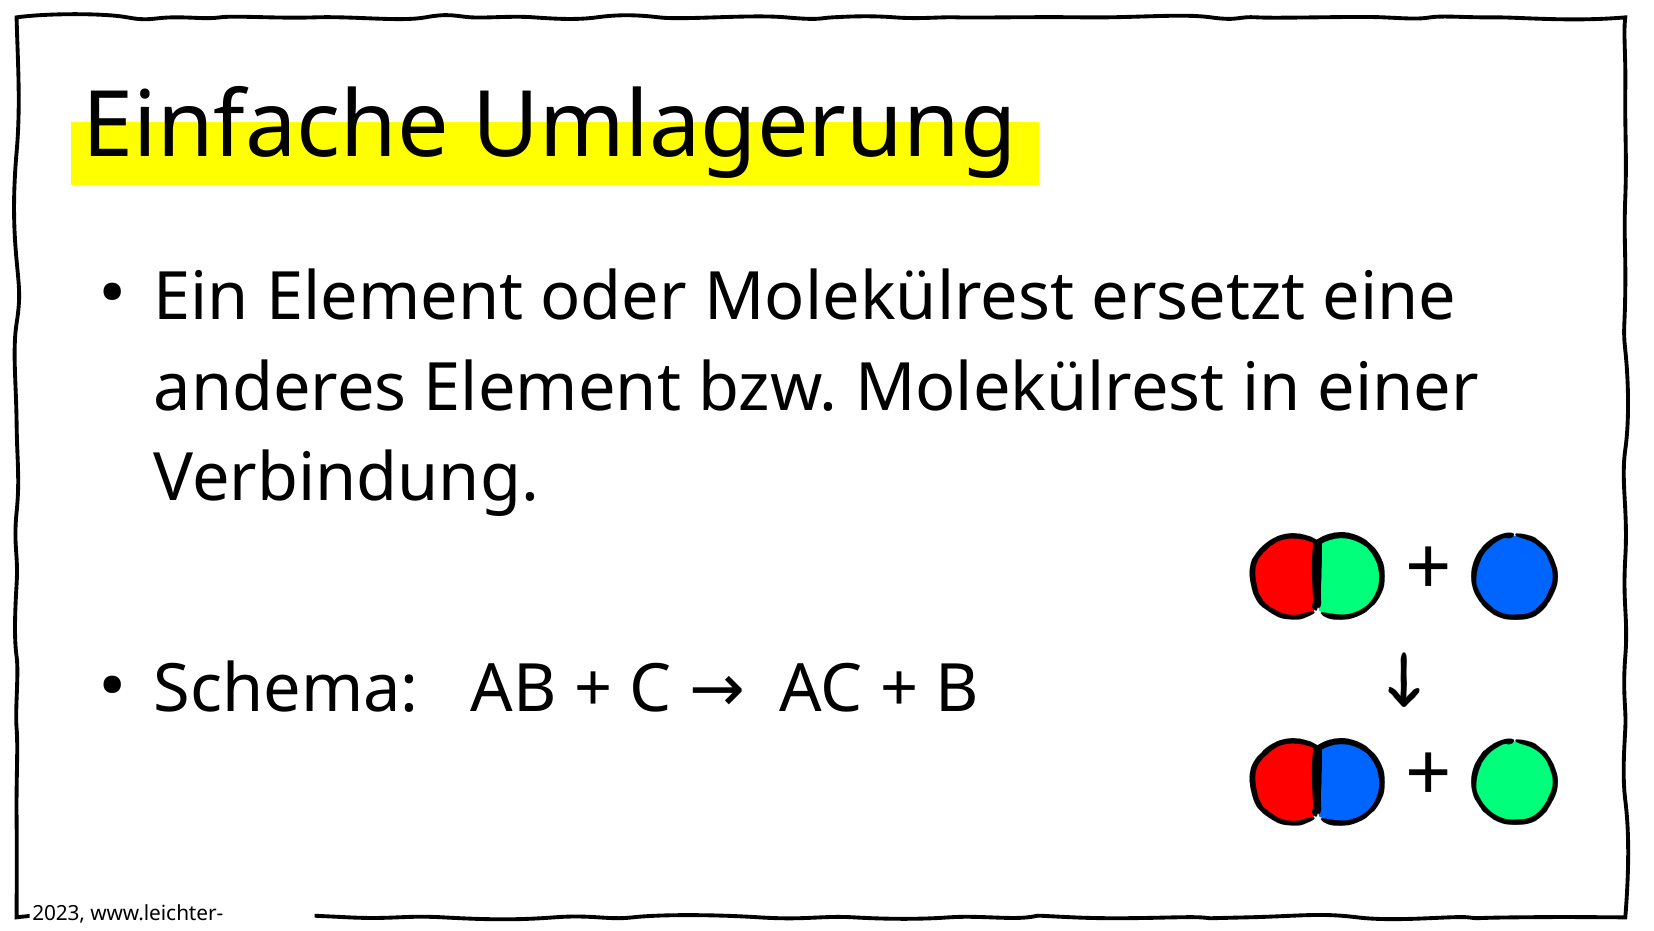

# Einfache Umlagerung
Ein Element oder Molekülrest ersetzt eine anderes Element bzw. Molekülrest in einer Verbindung.
Schema: AB + C → AC + B